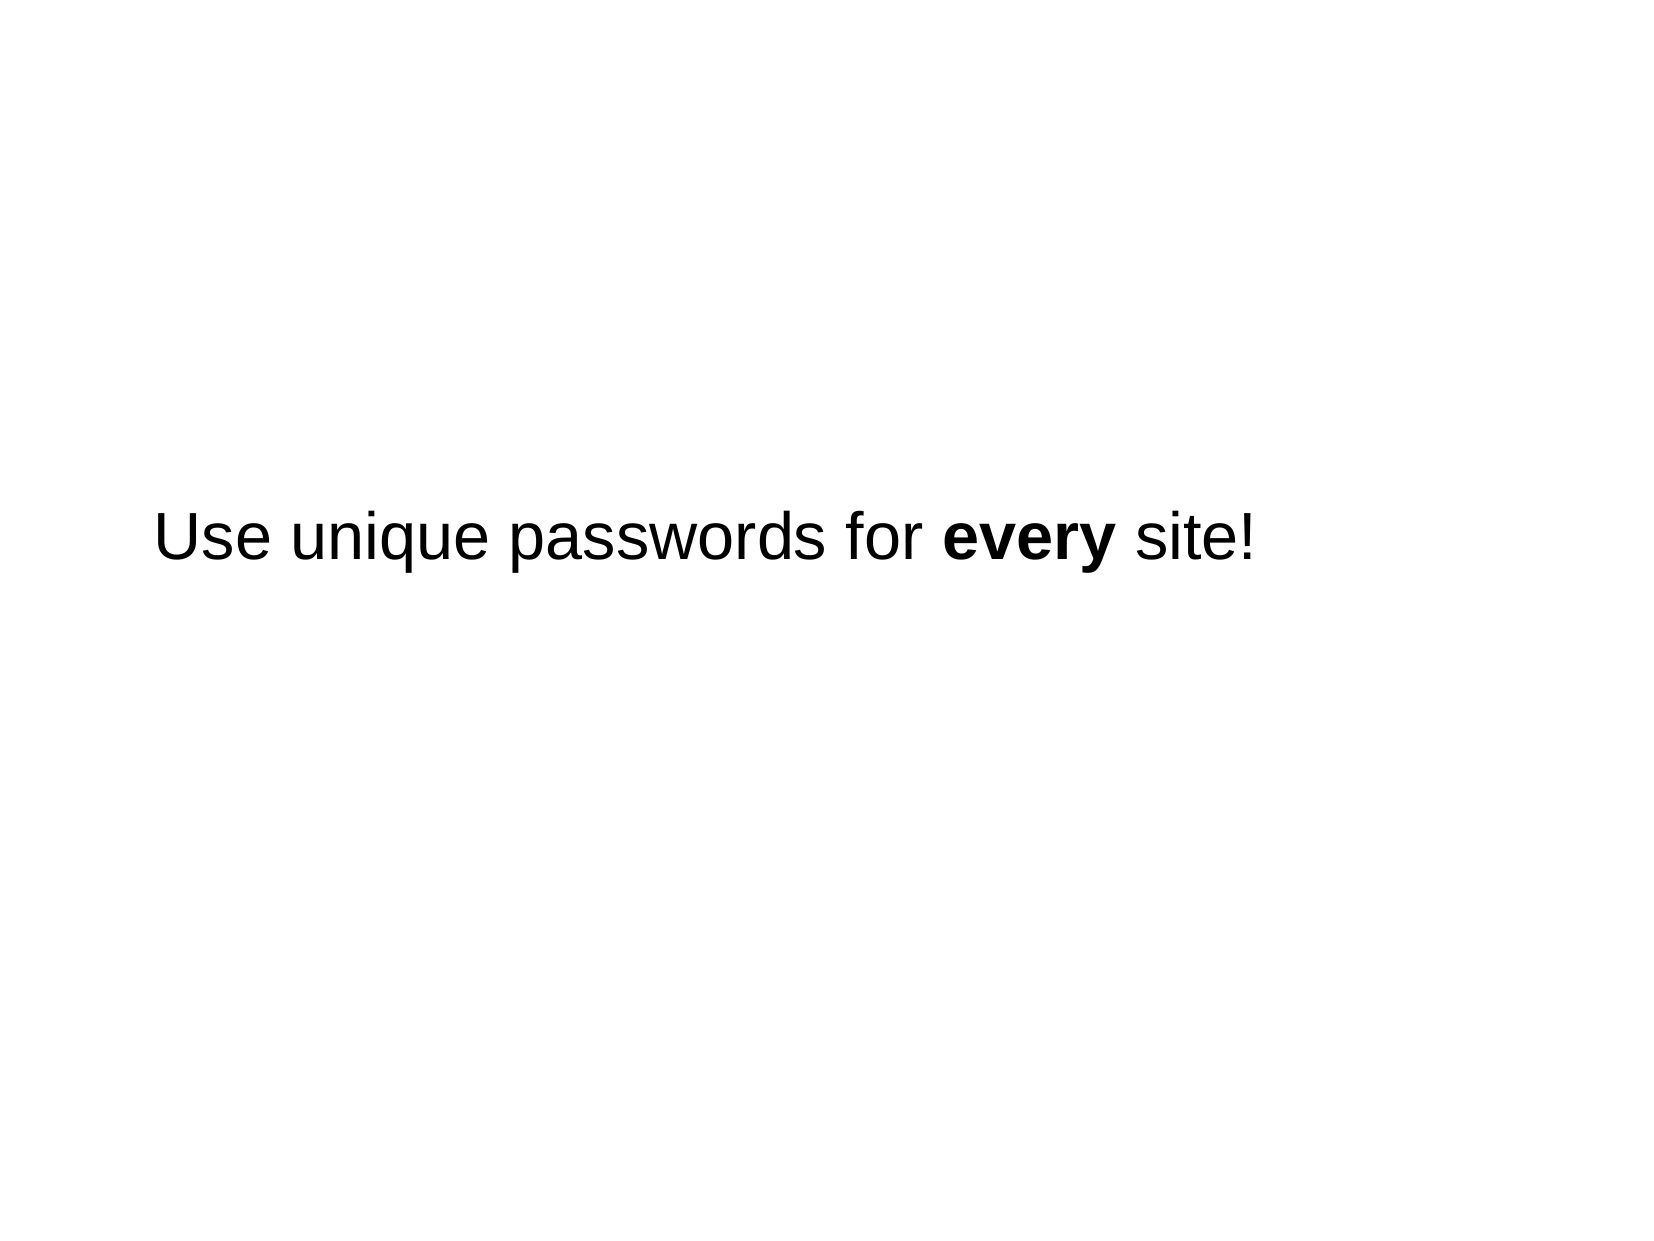

#
Use unique passwords for every site!